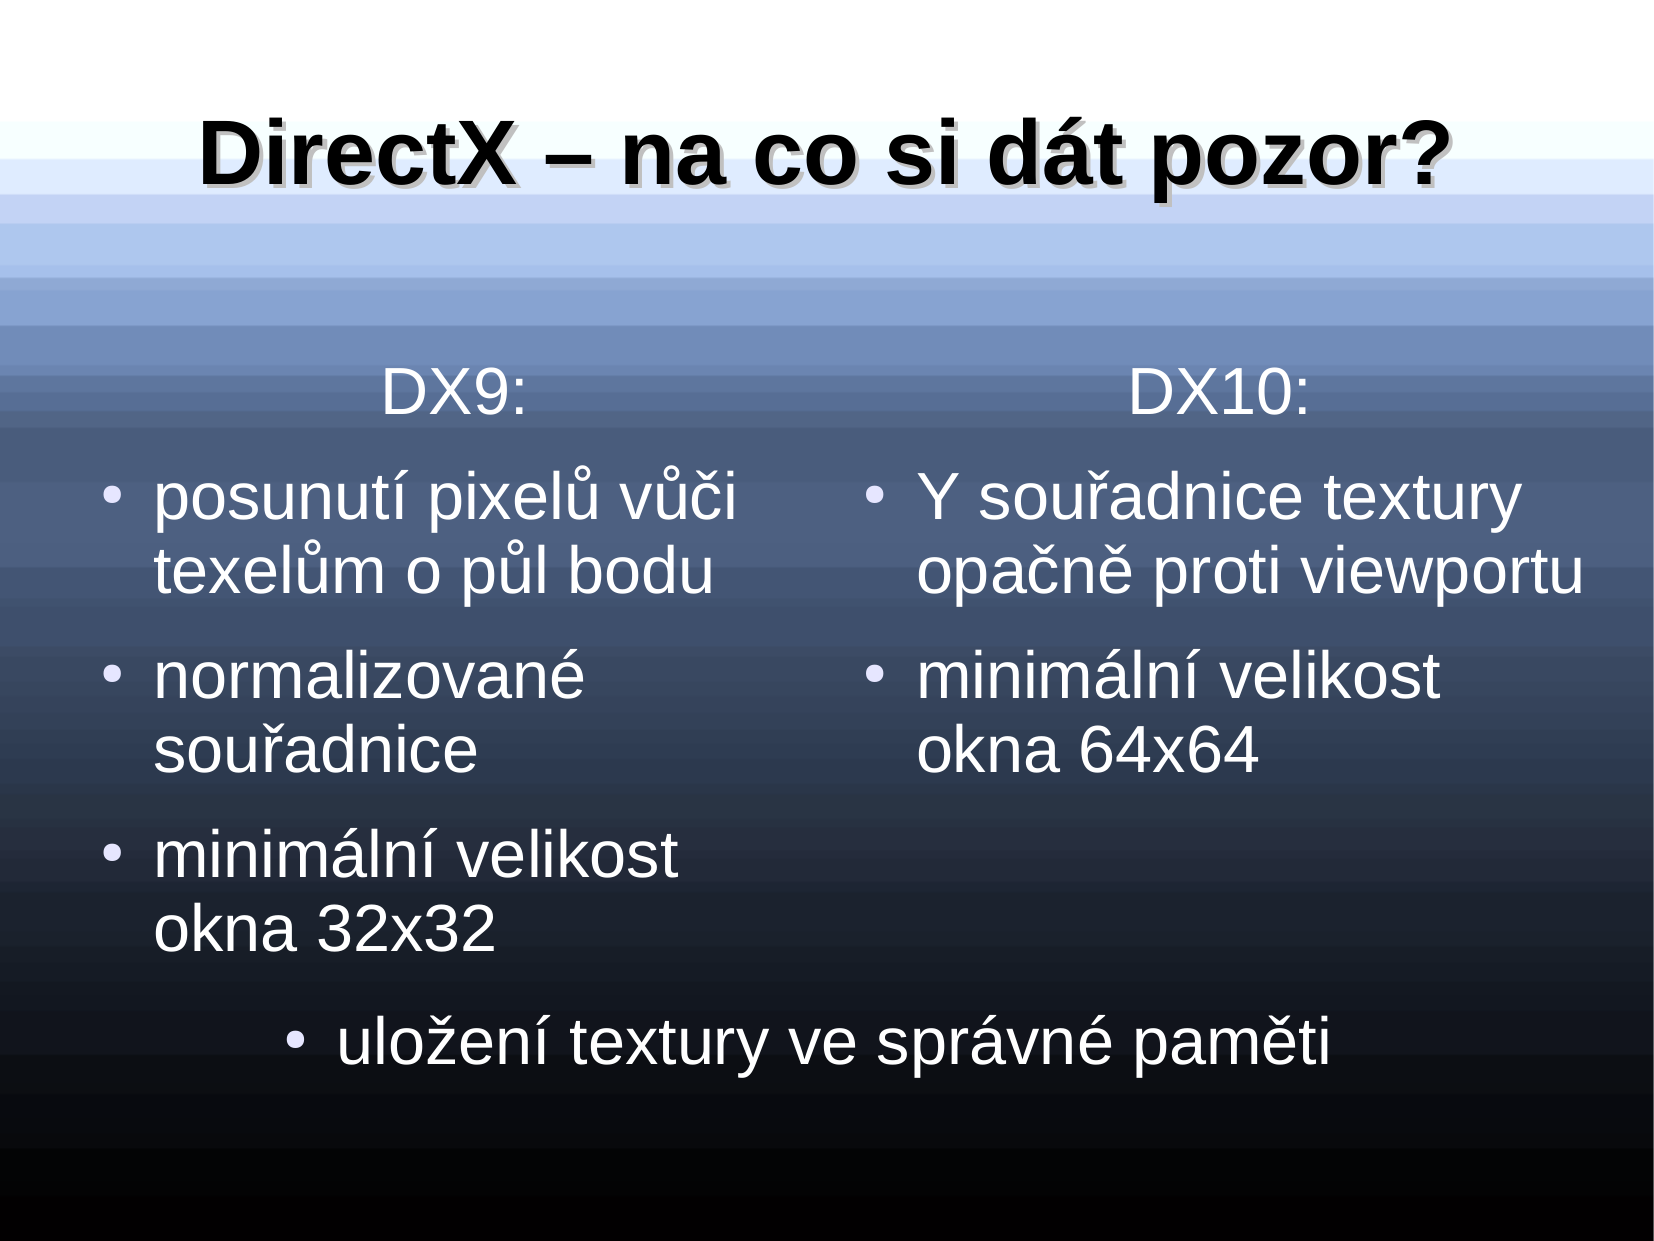

# DirectX – na co si dát pozor?
DX9:
posunutí pixelů vůči texelům o půl bodu
normalizované souřadnice
minimální velikost okna 32x32
DX10:
Y souřadnice textury opačně proti viewportu
minimální velikost okna 64x64
uložení textury ve správné paměti